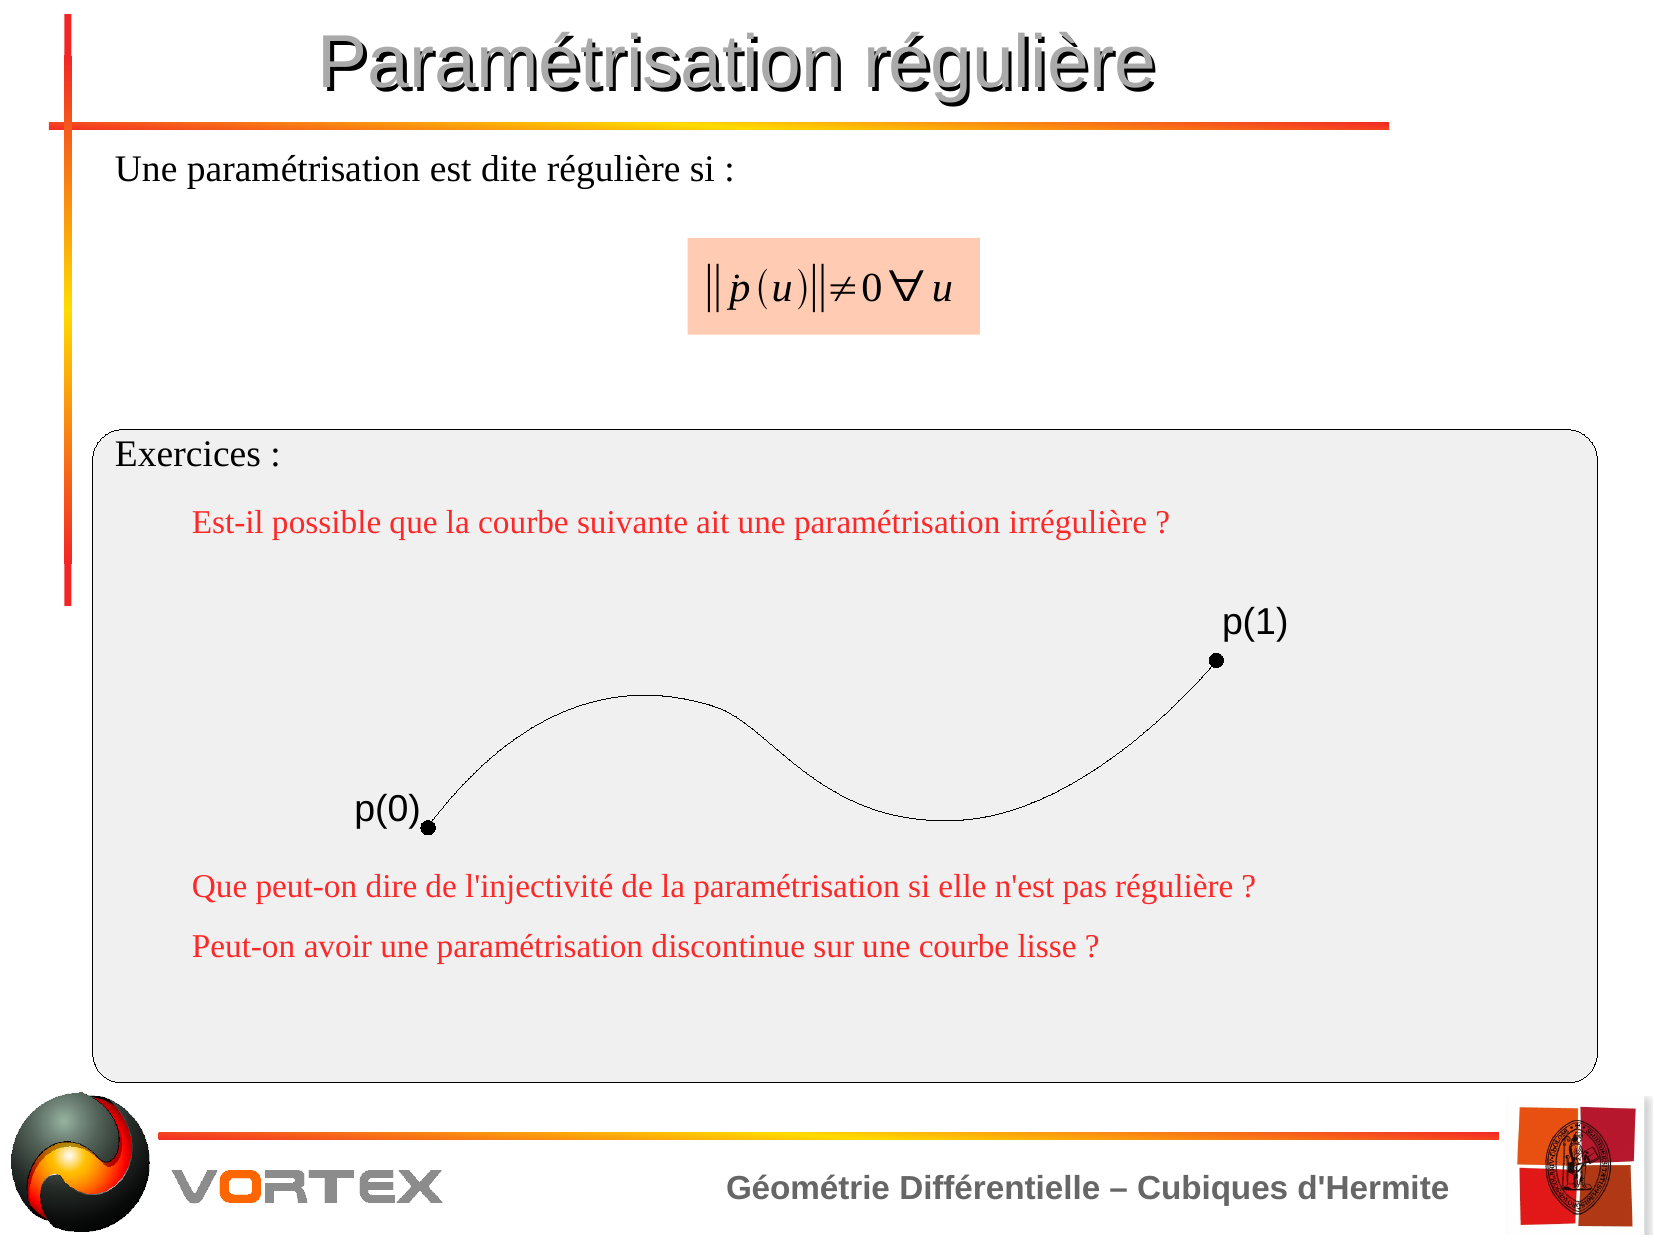

# Paramétrisation régulière
Une paramétrisation est dite régulière si :
Exercices :
Est-il possible que la courbe suivante ait une paramétrisation irrégulière ?
Que peut-on dire de l'injectivité de la paramétrisation si elle n'est pas régulière ?
Peut-on avoir une paramétrisation discontinue sur une courbe lisse ?
p(1)
p(0)